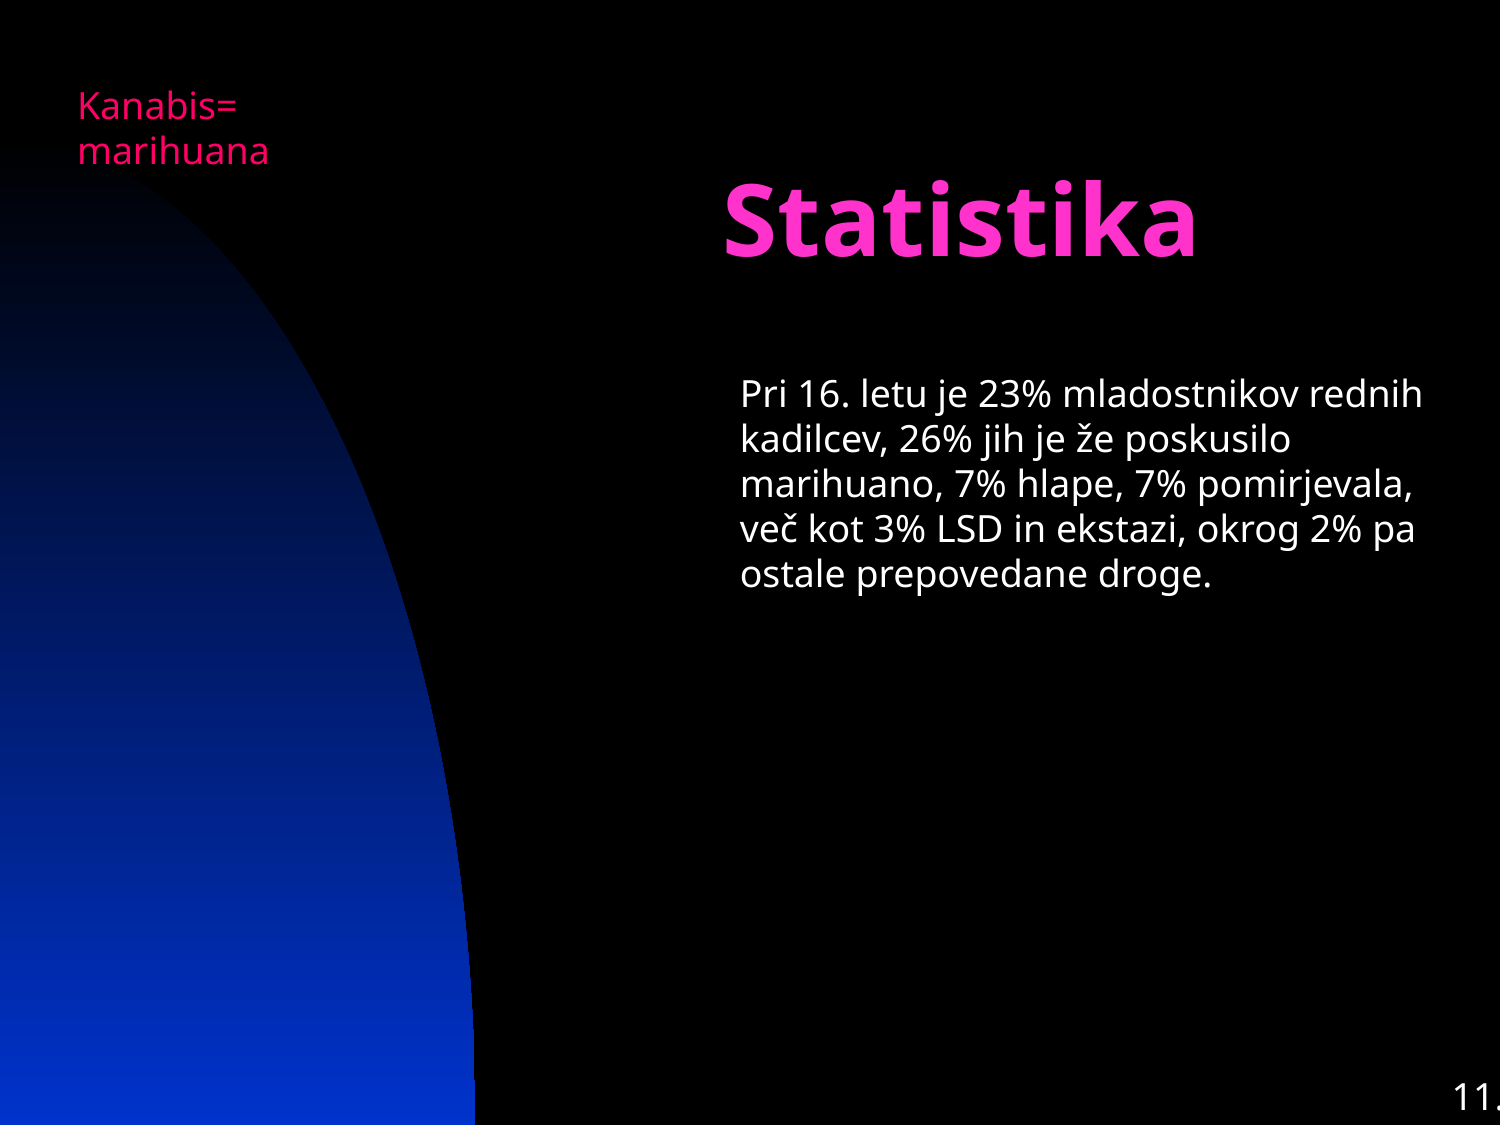

Kanabis= marihuana
# Statistika
Pri 16. letu je 23% mladostnikov rednih kadilcev, 26% jih je že poskusilo marihuano, 7% hlape, 7% pomirjevala, več kot 3% LSD in ekstazi, okrog 2% pa ostale prepovedane droge.
11.